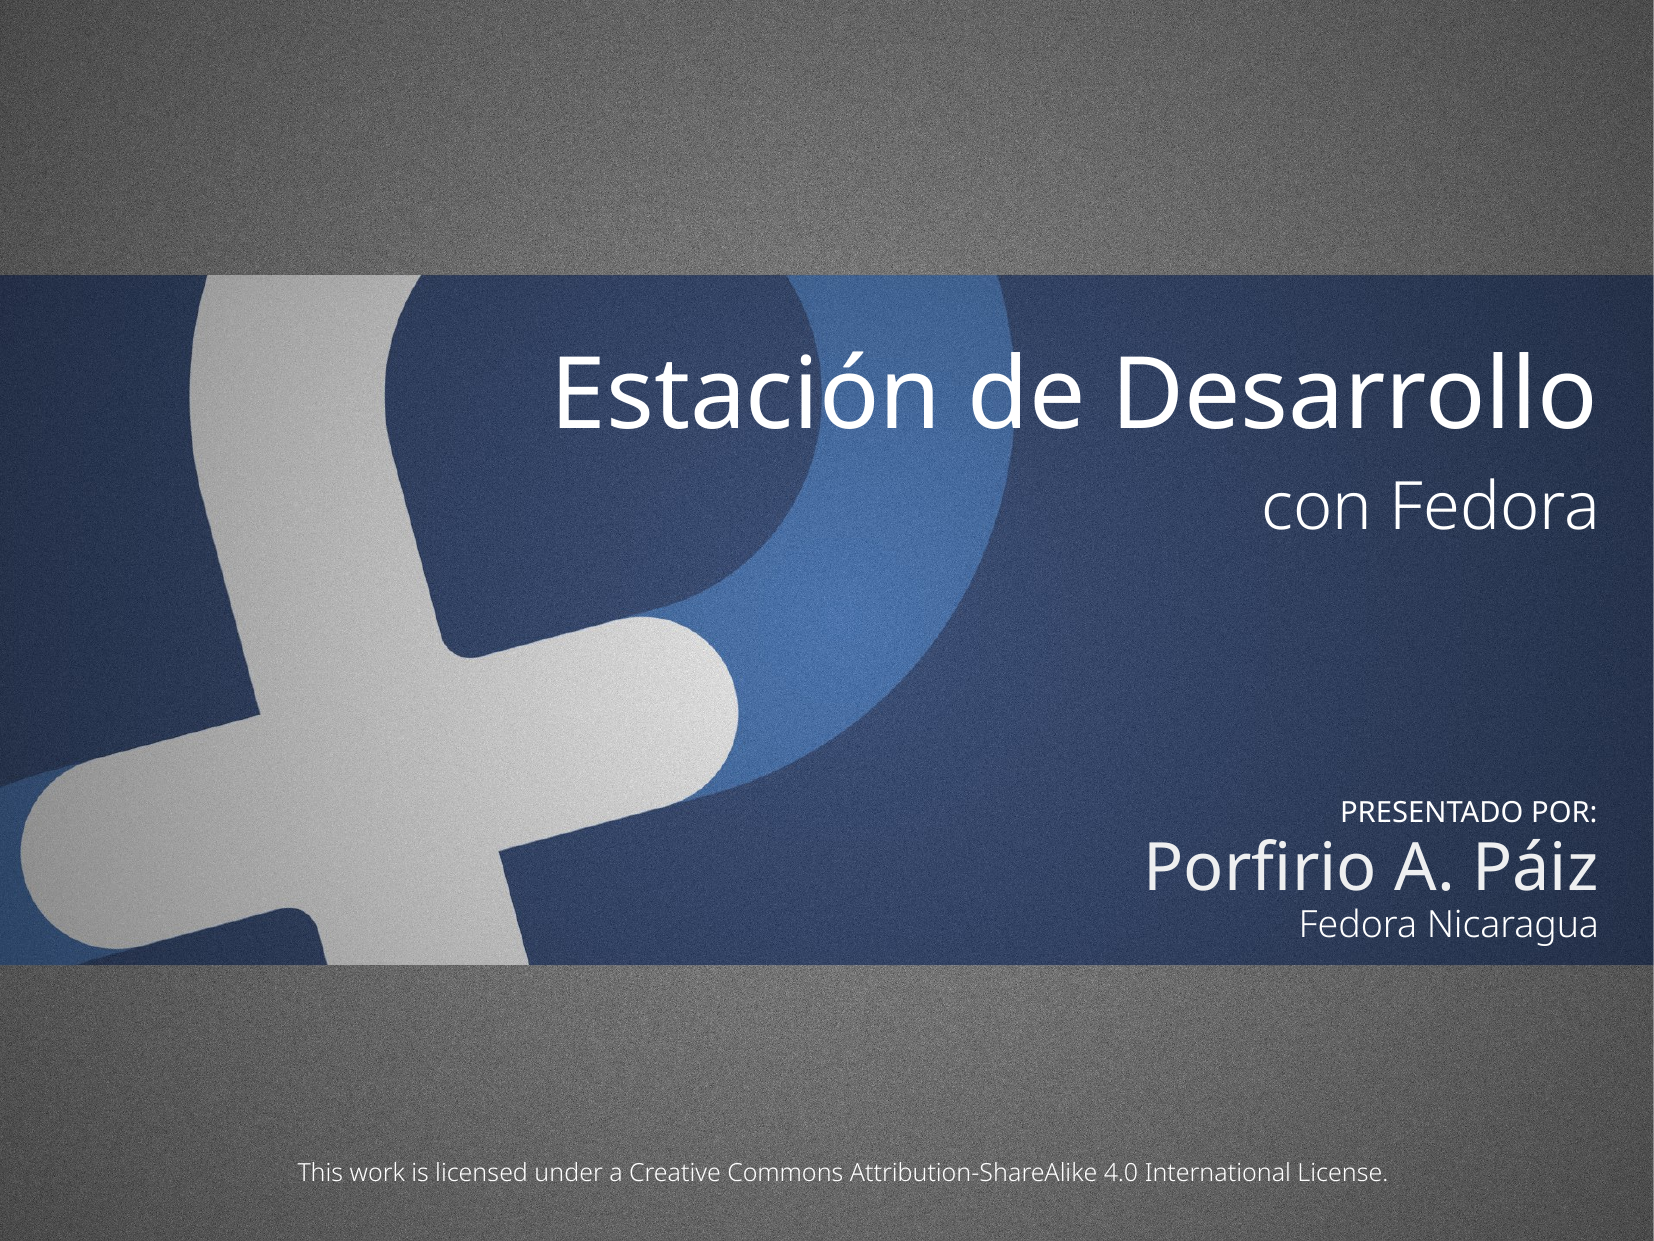

# Estación de Desarrollo
con Fedora
PRESENTADO POR:
Porfirio A. Páiz
Fedora Nicaragua
This work is licensed under a Creative Commons Attribution-ShareAlike 4.0 International License.